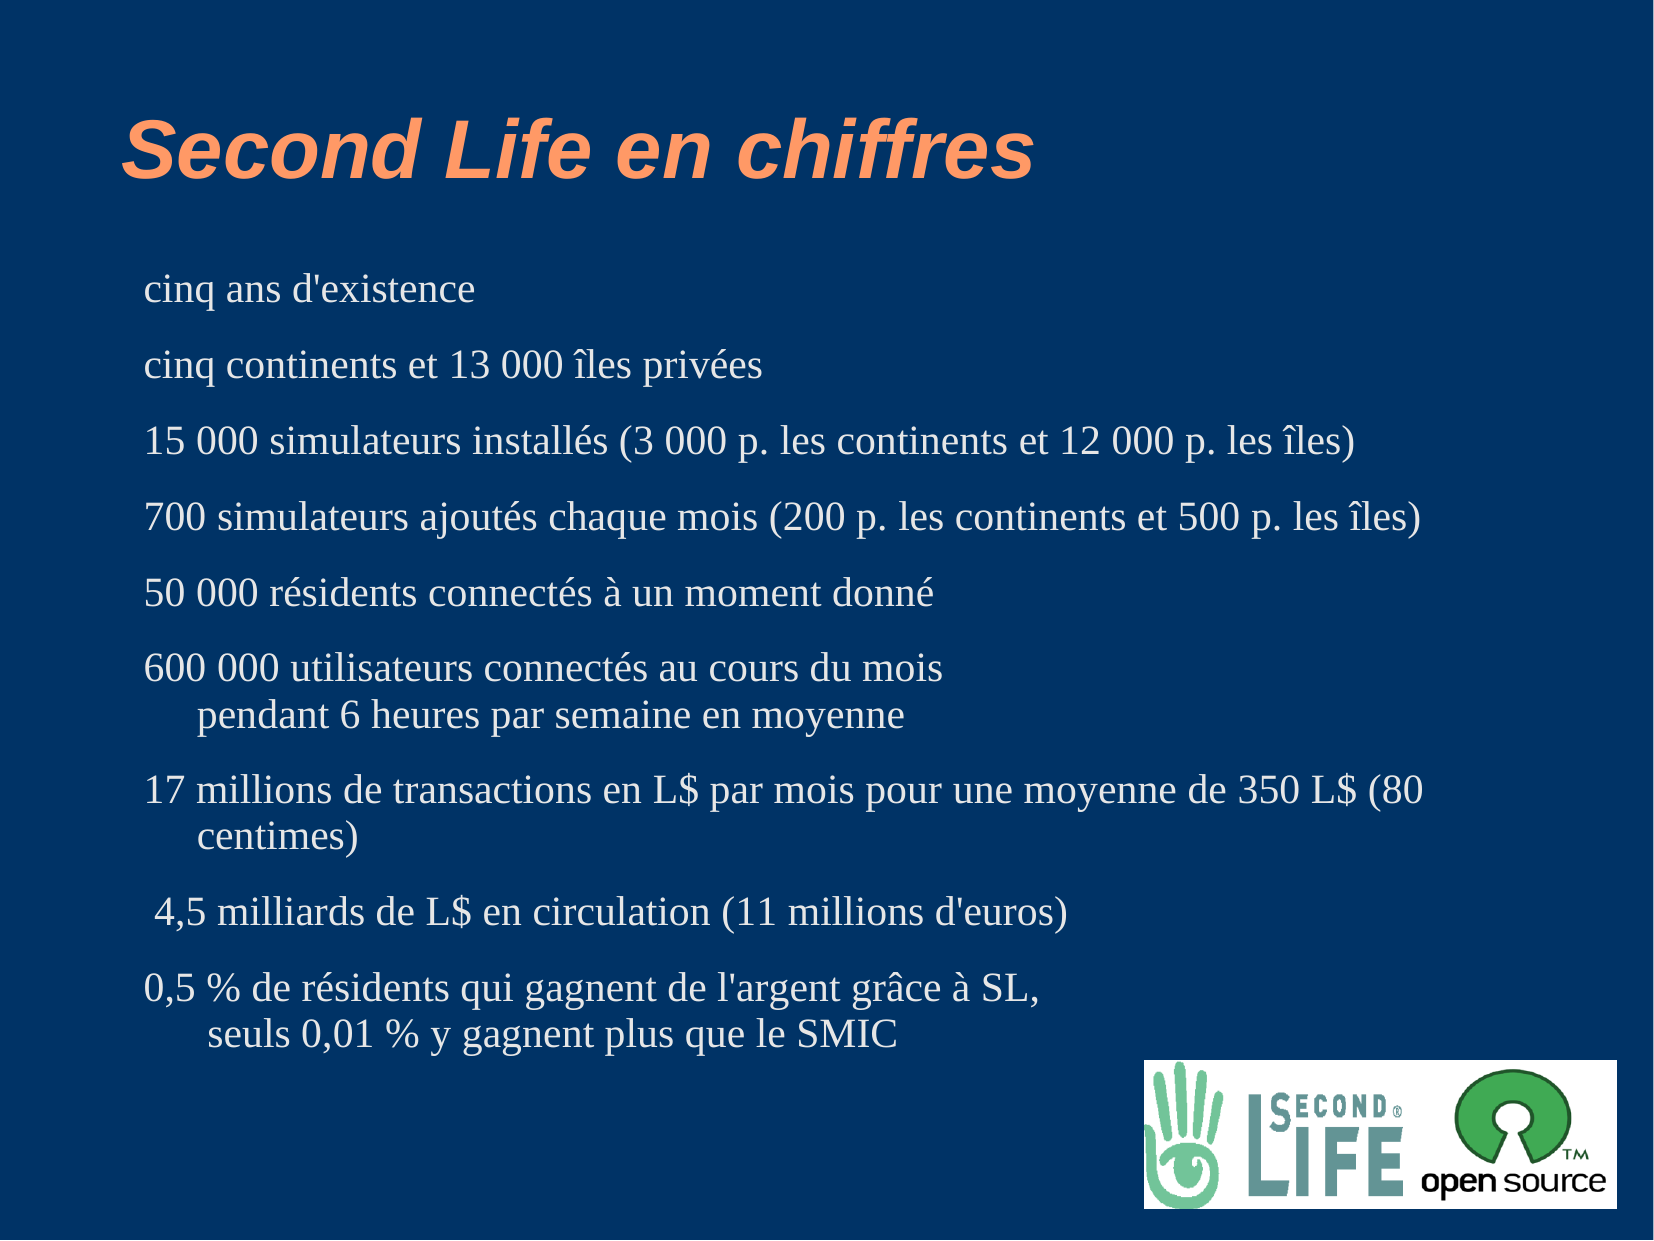

# Second Life en chiffres
cinq ans d'existence
cinq continents et 13 000 îles privées
15 000 simulateurs installés (3 000 p. les continents et 12 000 p. les îles)
700 simulateurs ajoutés chaque mois (200 p. les continents et 500 p. les îles)
50 000 résidents connectés à un moment donné
600 000 utilisateurs connectés au cours du mois
pendant 6 heures par semaine en moyenne
17 millions de transactions en L$ par mois pour une moyenne de 350 L$ (80 centimes)
 4,5 milliards de L$ en circulation (11 millions d'euros)
0,5 % de résidents qui gagnent de l'argent grâce à SL,
 seuls 0,01 % y gagnent plus que le SMIC